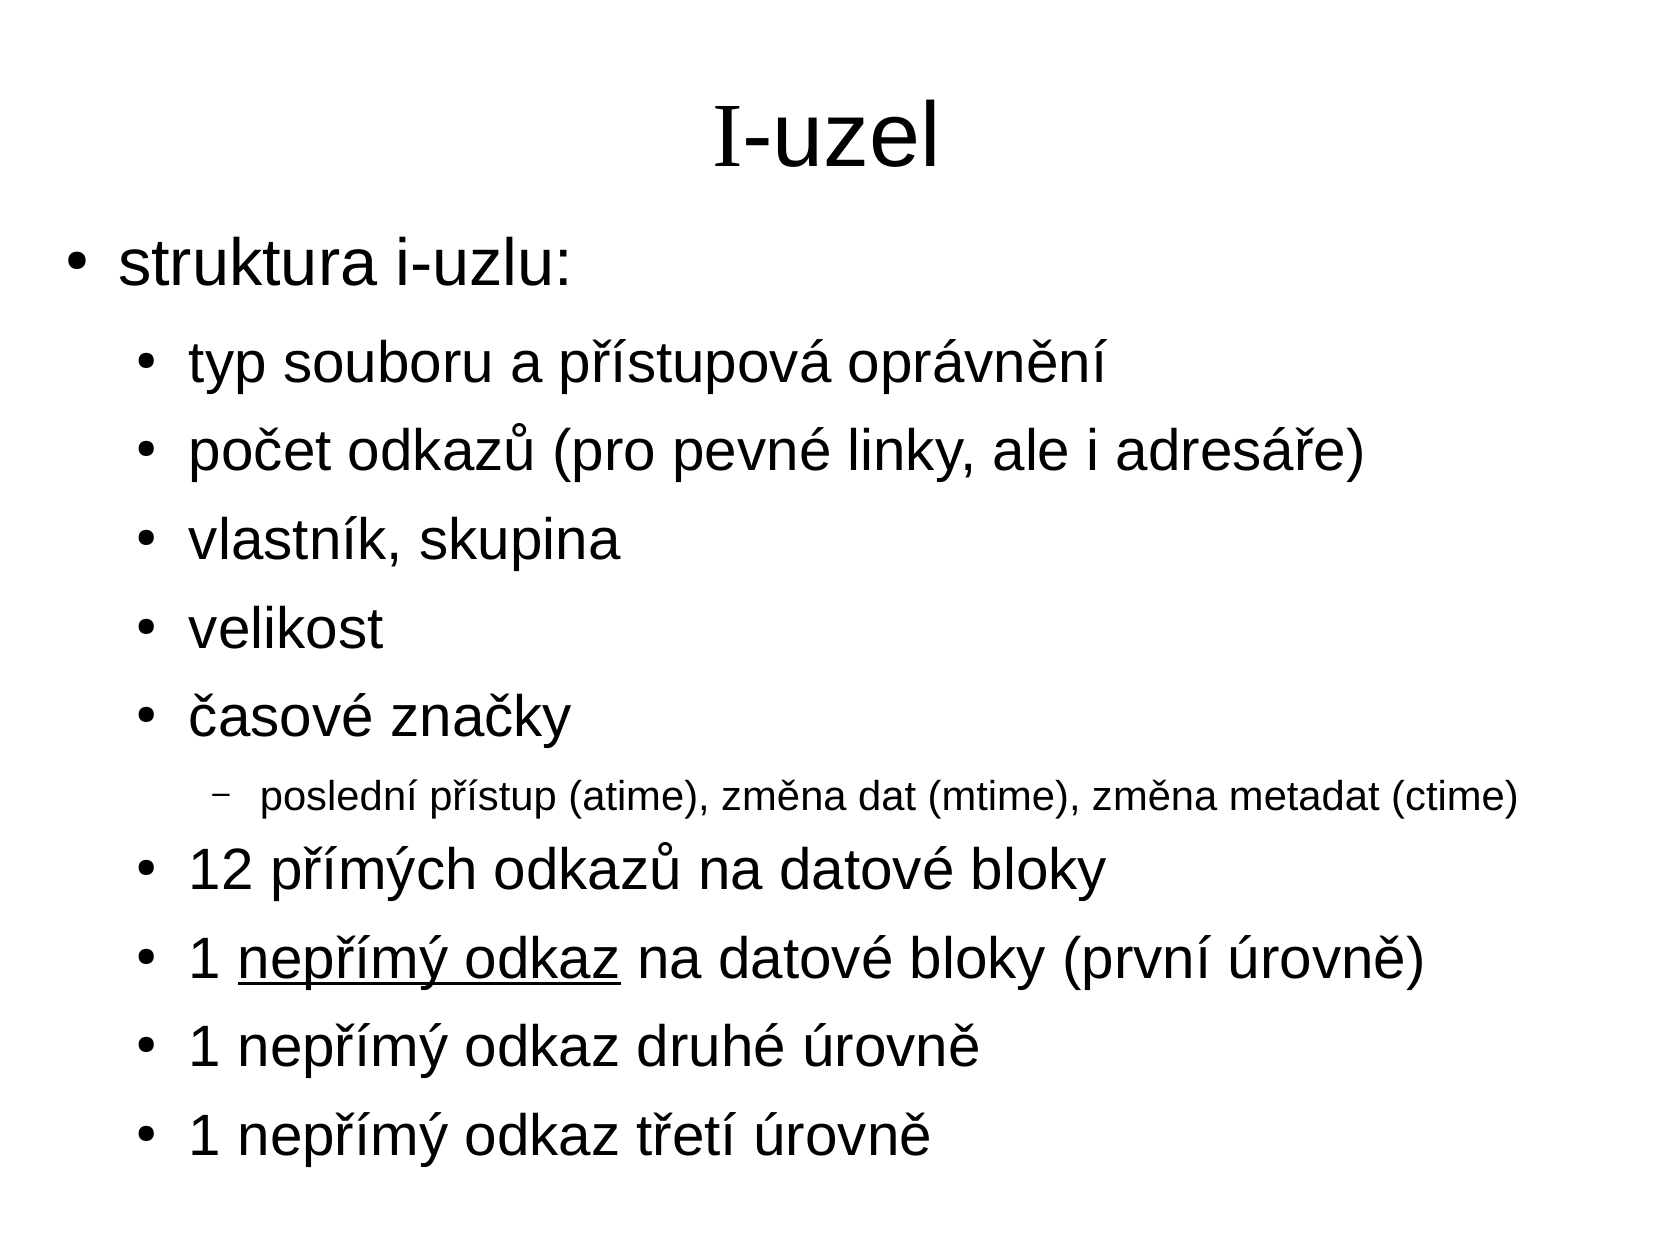

# I-uzel
struktura i-uzlu:
typ souboru a přístupová oprávnění
počet odkazů (pro pevné linky, ale i adresáře)
vlastník, skupina
velikost
časové značky
poslední přístup (atime), změna dat (mtime), změna metadat (ctime)
12 přímých odkazů na datové bloky
1 nepřímý odkaz na datové bloky (první úrovně)
1 nepřímý odkaz druhé úrovně
1 nepřímý odkaz třetí úrovně